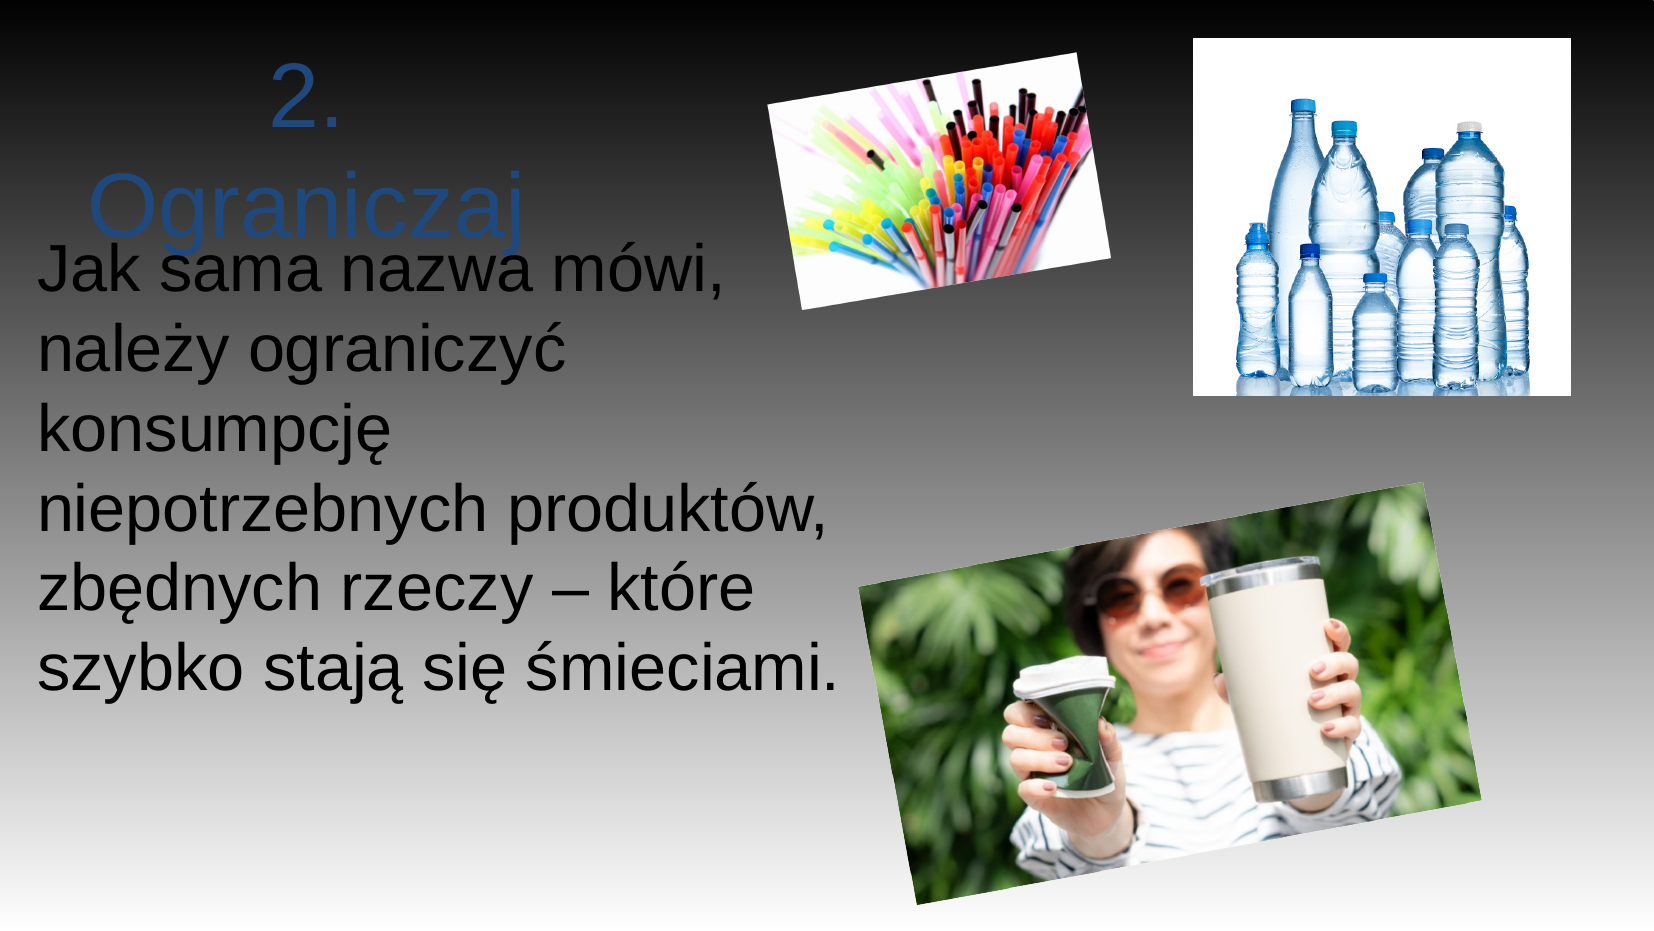

# 2. Ograniczaj
Jak sama nazwa mówi, należy ograniczyć konsumpcję niepotrzebnych produktów, zbędnych rzeczy – które szybko stają się śmieciami.